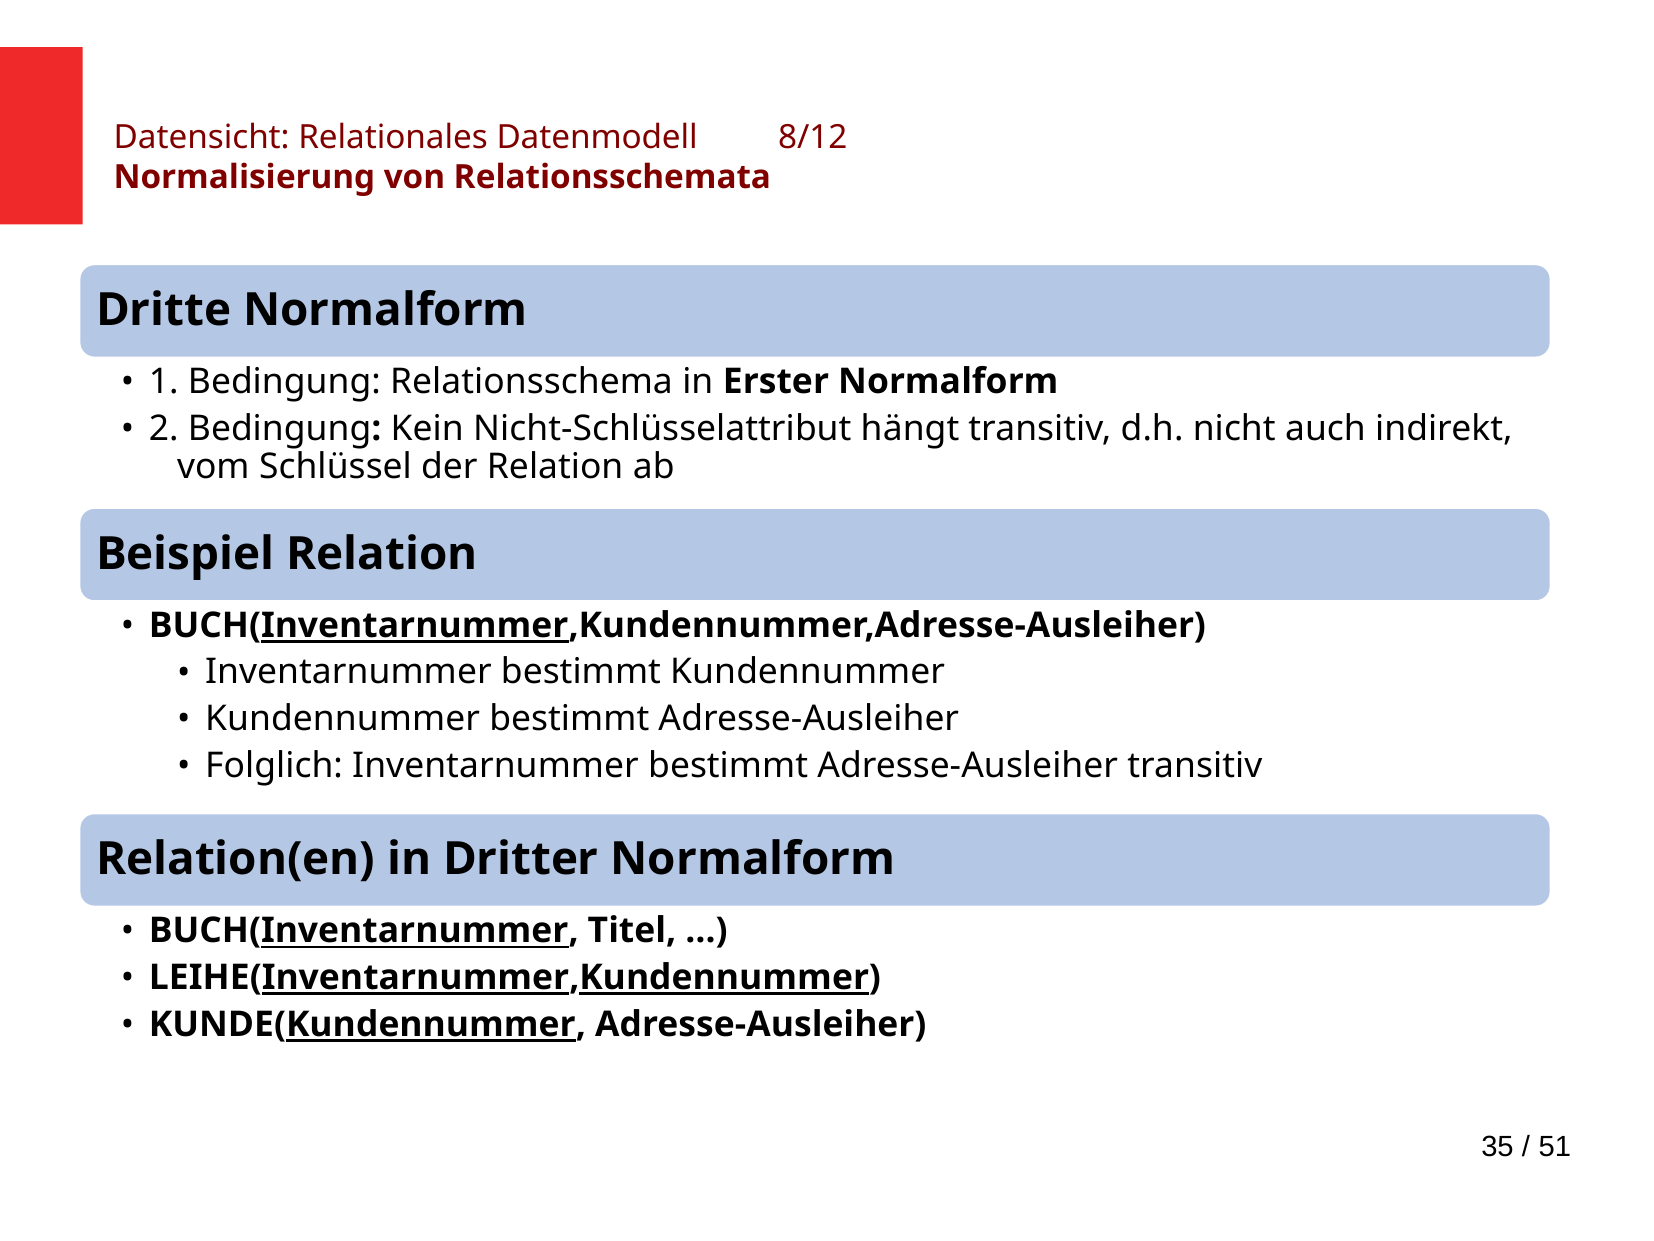

# Datensicht: Relationales Datenmodell 	8/12 Normalisierung von Relationsschemata
Dritte Normalform
1. Bedingung: Relationsschema in Erster Normalform
2. Bedingung: Kein Nicht-Schlüsselattribut hängt transitiv, d.h. nicht auch indirekt, vom Schlüssel der Relation ab
Beispiel Relation
BUCH(Inventarnummer,Kundennummer,Adresse-Ausleiher)
Inventarnummer bestimmt Kundennummer
Kundennummer bestimmt Adresse-Ausleiher
Folglich: Inventarnummer bestimmt Adresse-Ausleiher transitiv
Relation(en) in Dritter Normalform
BUCH(Inventarnummer, Titel, …)
LEIHE(Inventarnummer,Kundennummer)
KUNDE(Kundennummer, Adresse-Ausleiher)
35
© Hochschule Kempten / Prof.Dr.Arthur Kolb
Folie